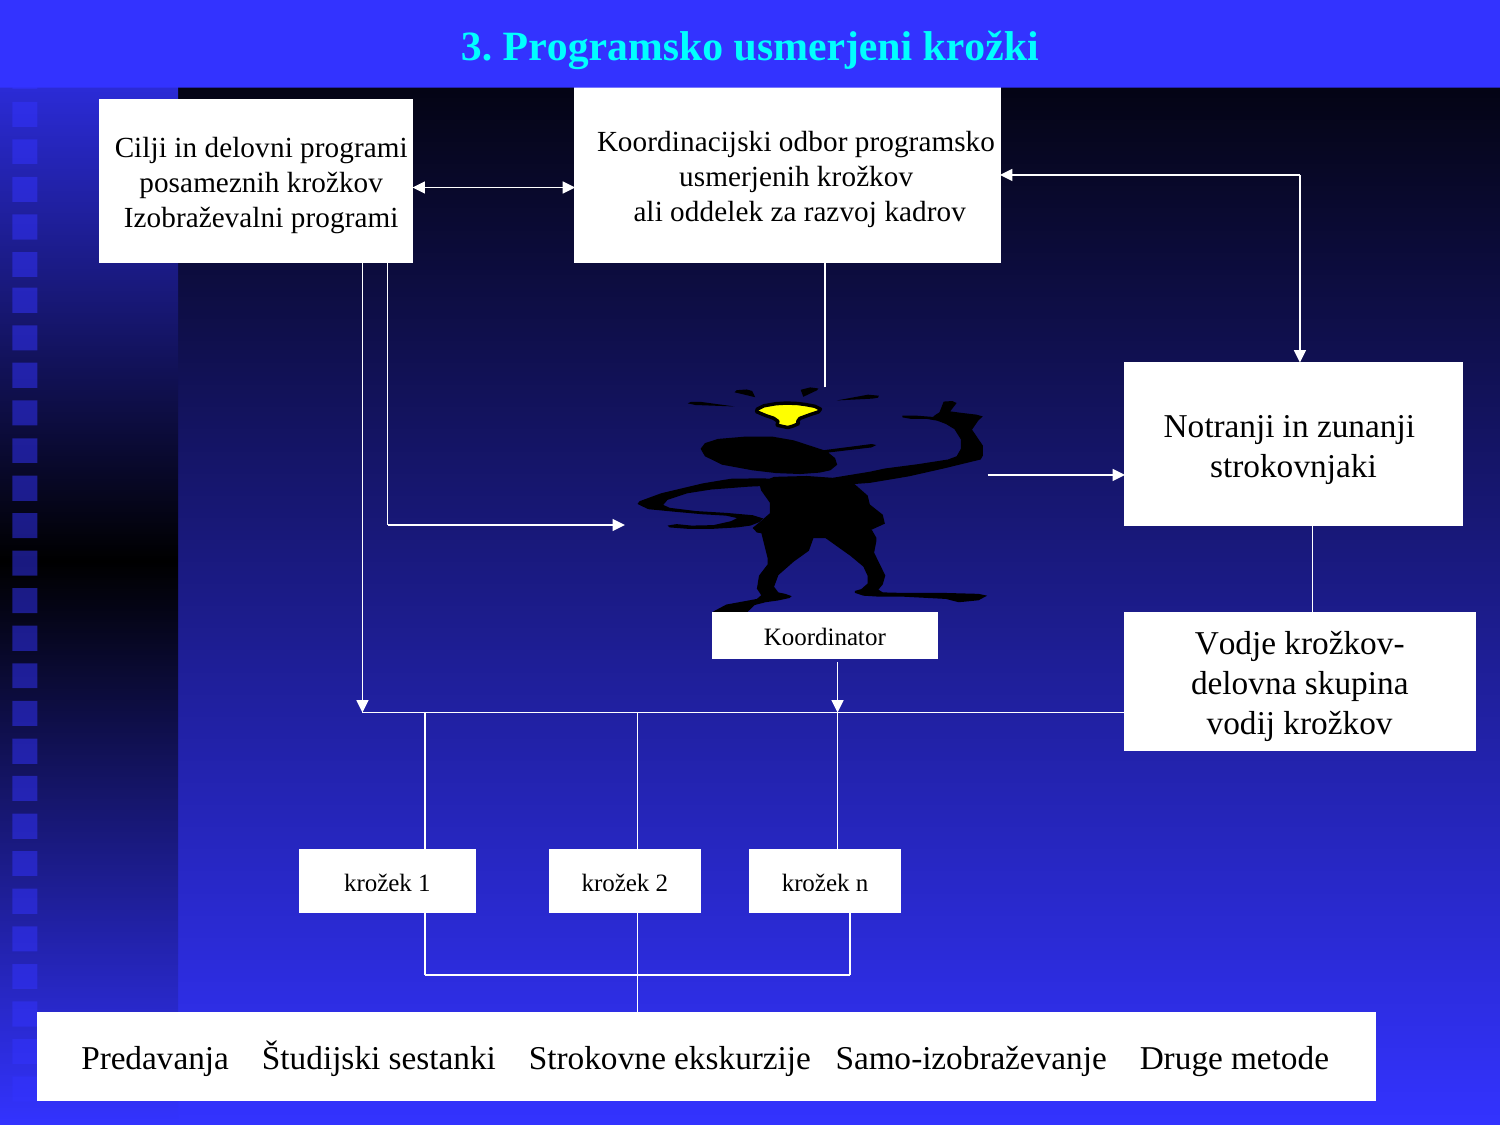

3. Programsko usmerjeni krožki
 Koordinacijski odbor programsko
usmerjenih krožkov
 ali oddelek za razvoj kadrov
Cilji in delovni programi
posameznih krožkov
Izobraževalni programi
Notranji in zunanji
strokovnjaki
Koordinator
Vodje krožkov-
delovna skupina
vodij krožkov
krožek 1
krožek 2
krožek n
Predavanja Študijski sestanki Strokovne ekskurzije Samo-izobraževanje Druge metode